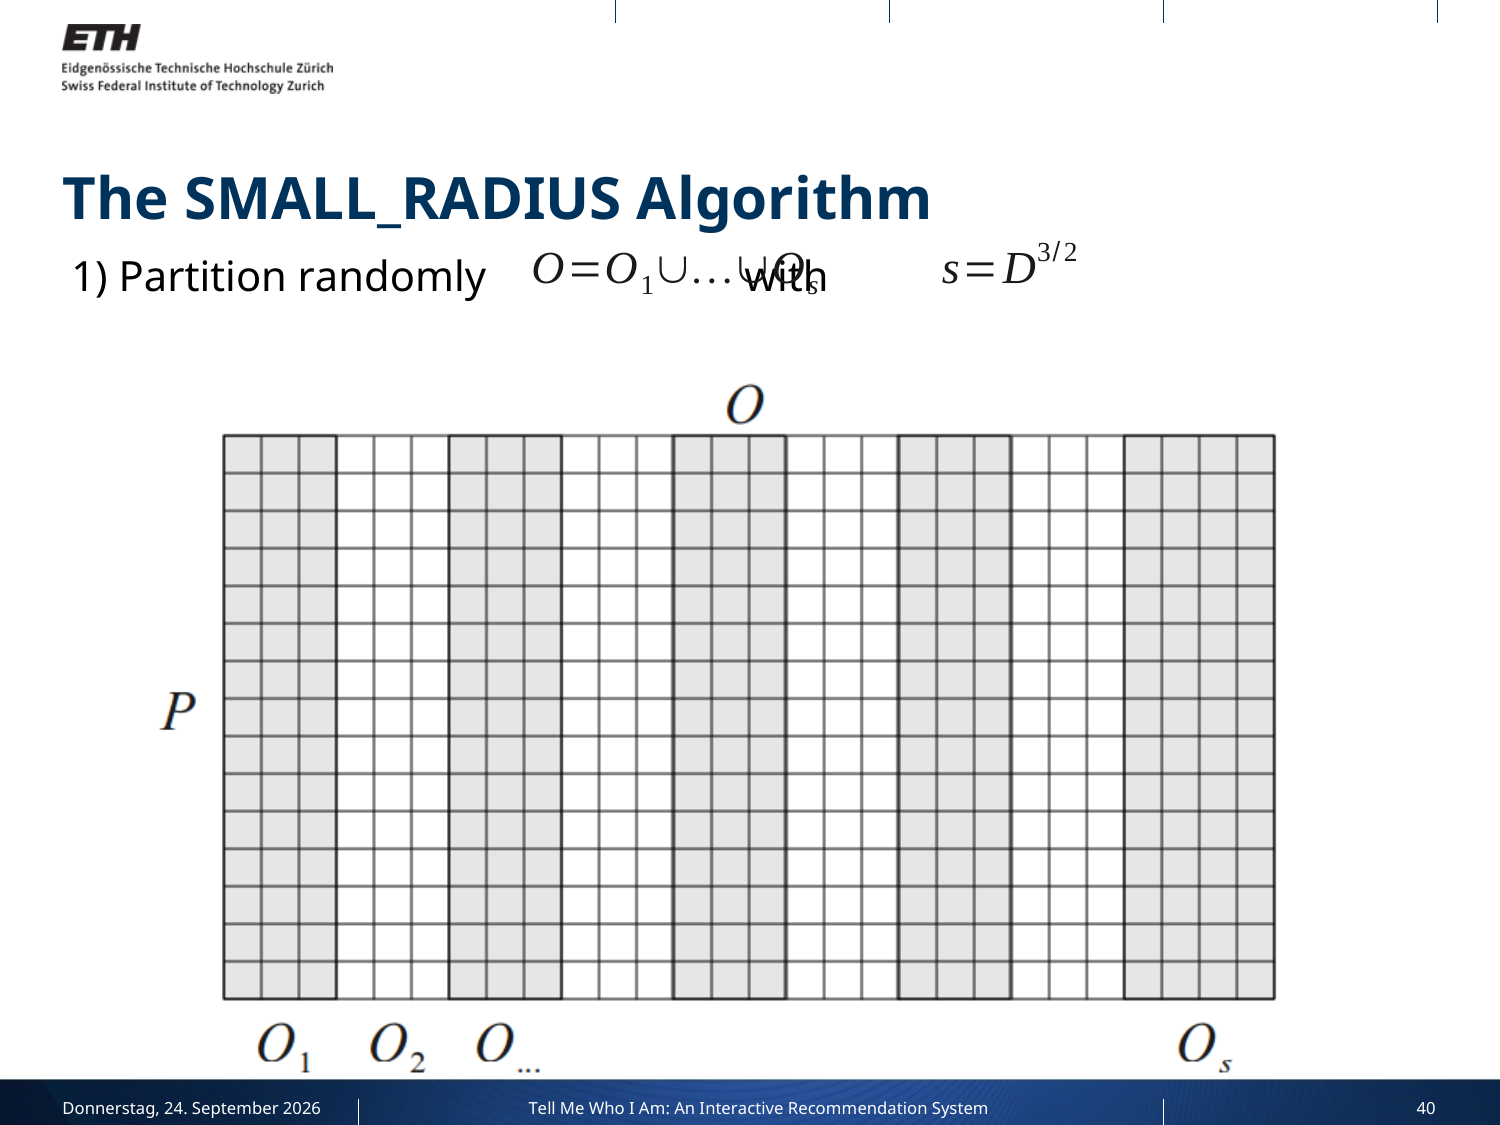

# The SMALL_RADIUS Algorithm
1) Partition randomly with
40